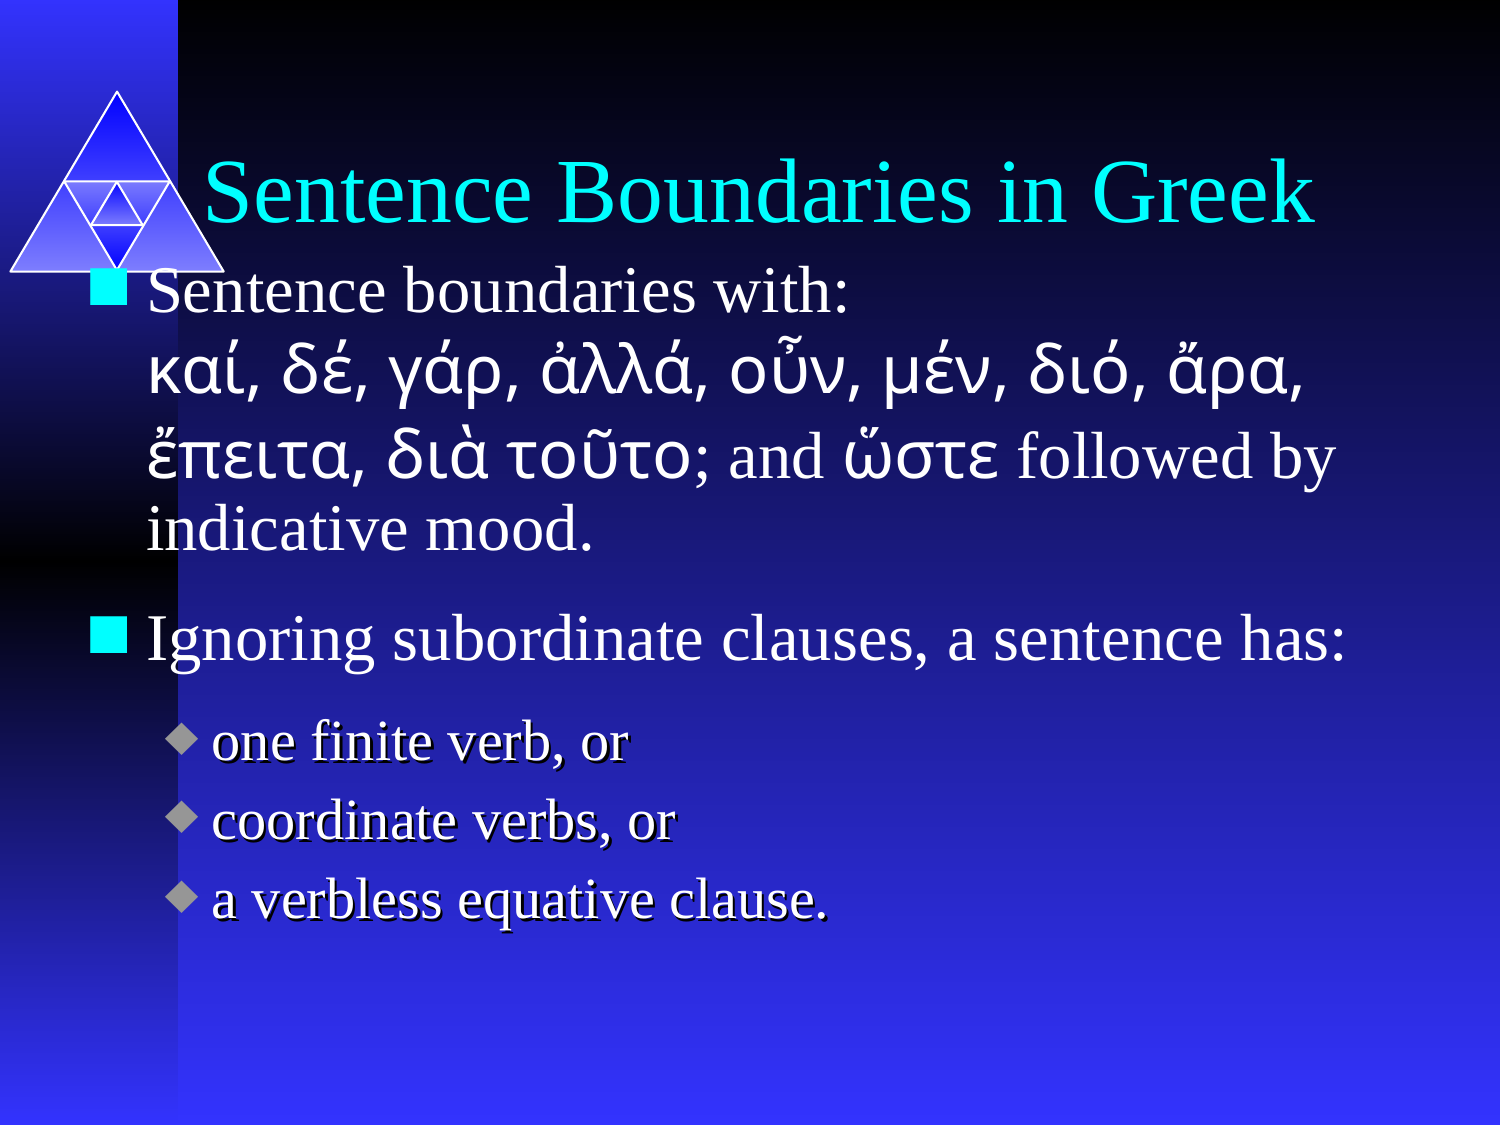

# Sentence Boundaries in Greek
Sentence boundaries with:
καί, δέ, γάρ, ἀλλά, οὖν, μέν, διό, ἄρα, ἔπειτα, διὰ τοῦτο; and ὥστε followed by indicative mood.
Ignoring subordinate clauses, a sentence has:
one finite verb, or
coordinate verbs, or
a verbless equative clause.